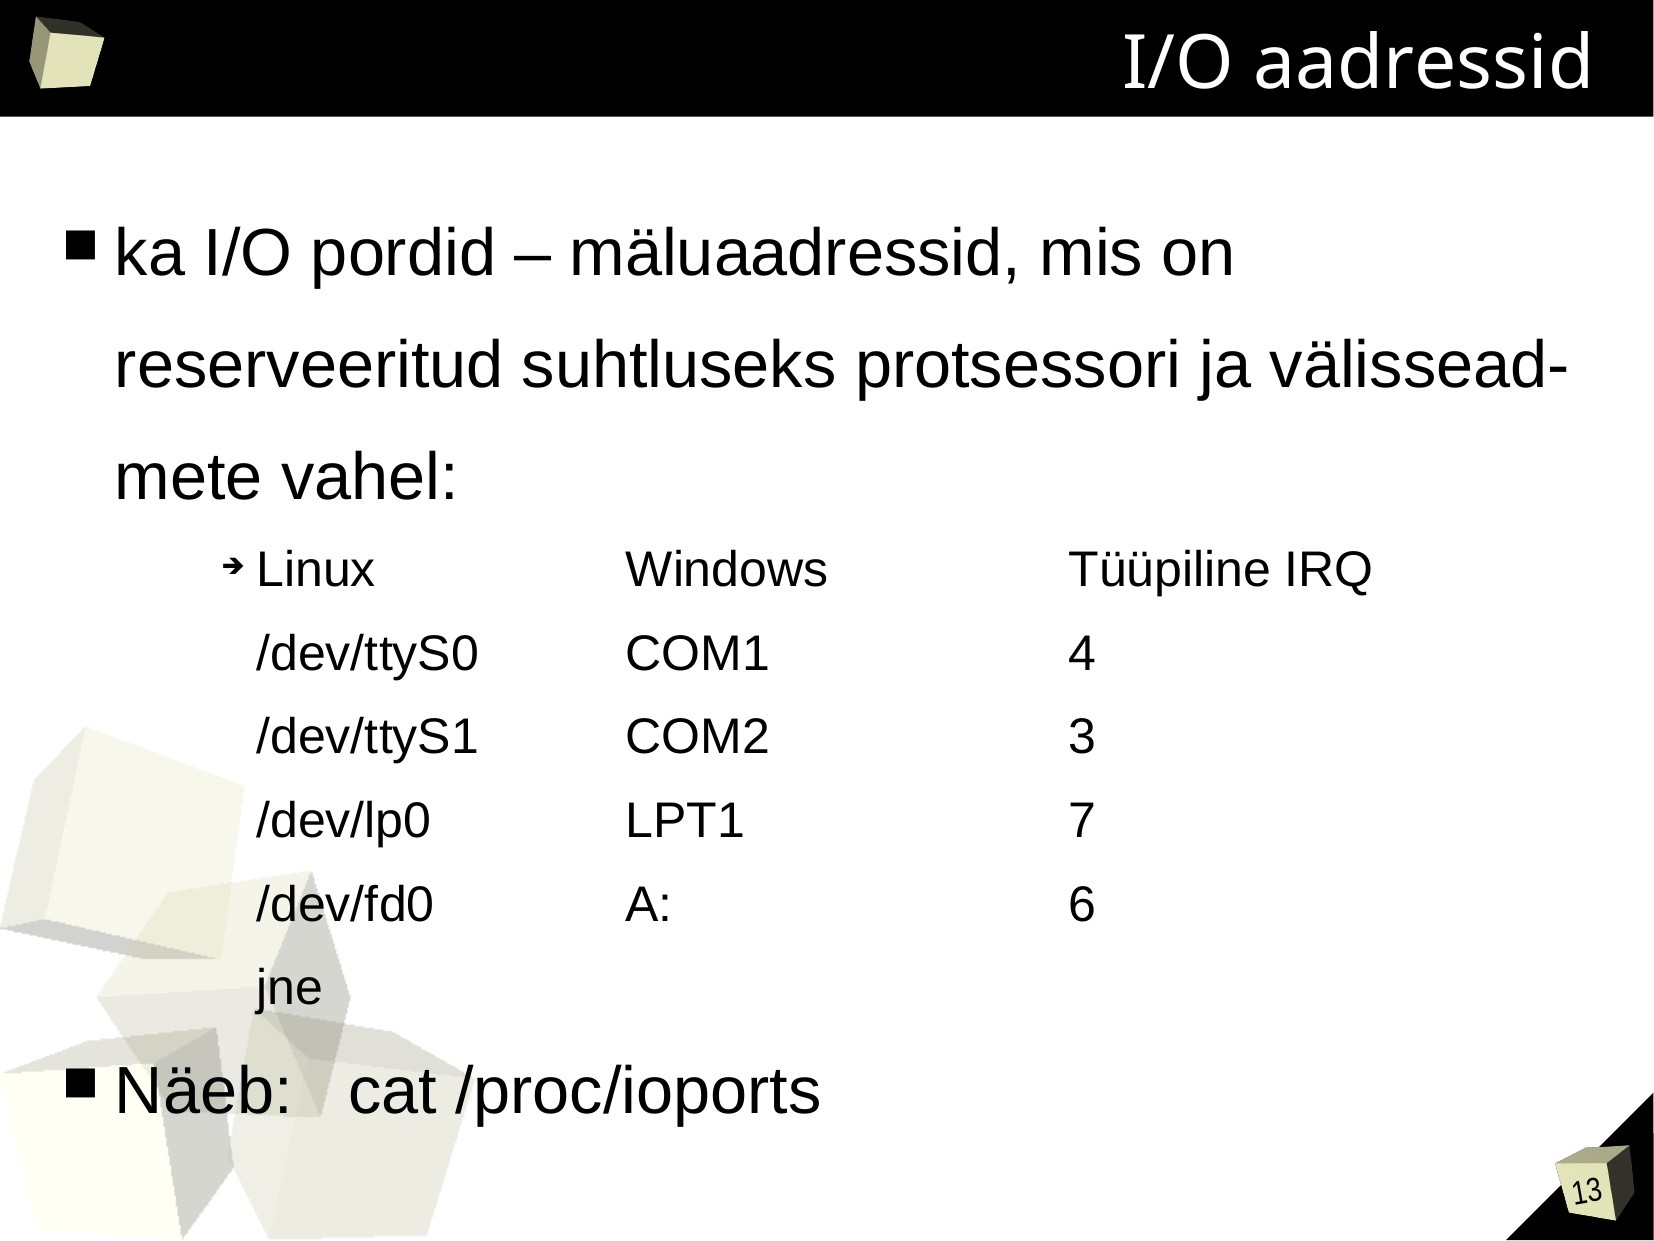

# I/O aadressid
ka I/O pordid – mäluaadressid, mis on reserveeritud suhtluseks protsessori ja välissead-mete vahel:
Linux				Windows				Tüüpiline IRQ
/dev/ttyS0		COM1					4
/dev/ttyS1		COM2					3
/dev/lp0			LPT1					7
/dev/fd0			A:						6
jne
Näeb: cat /proc/ioports